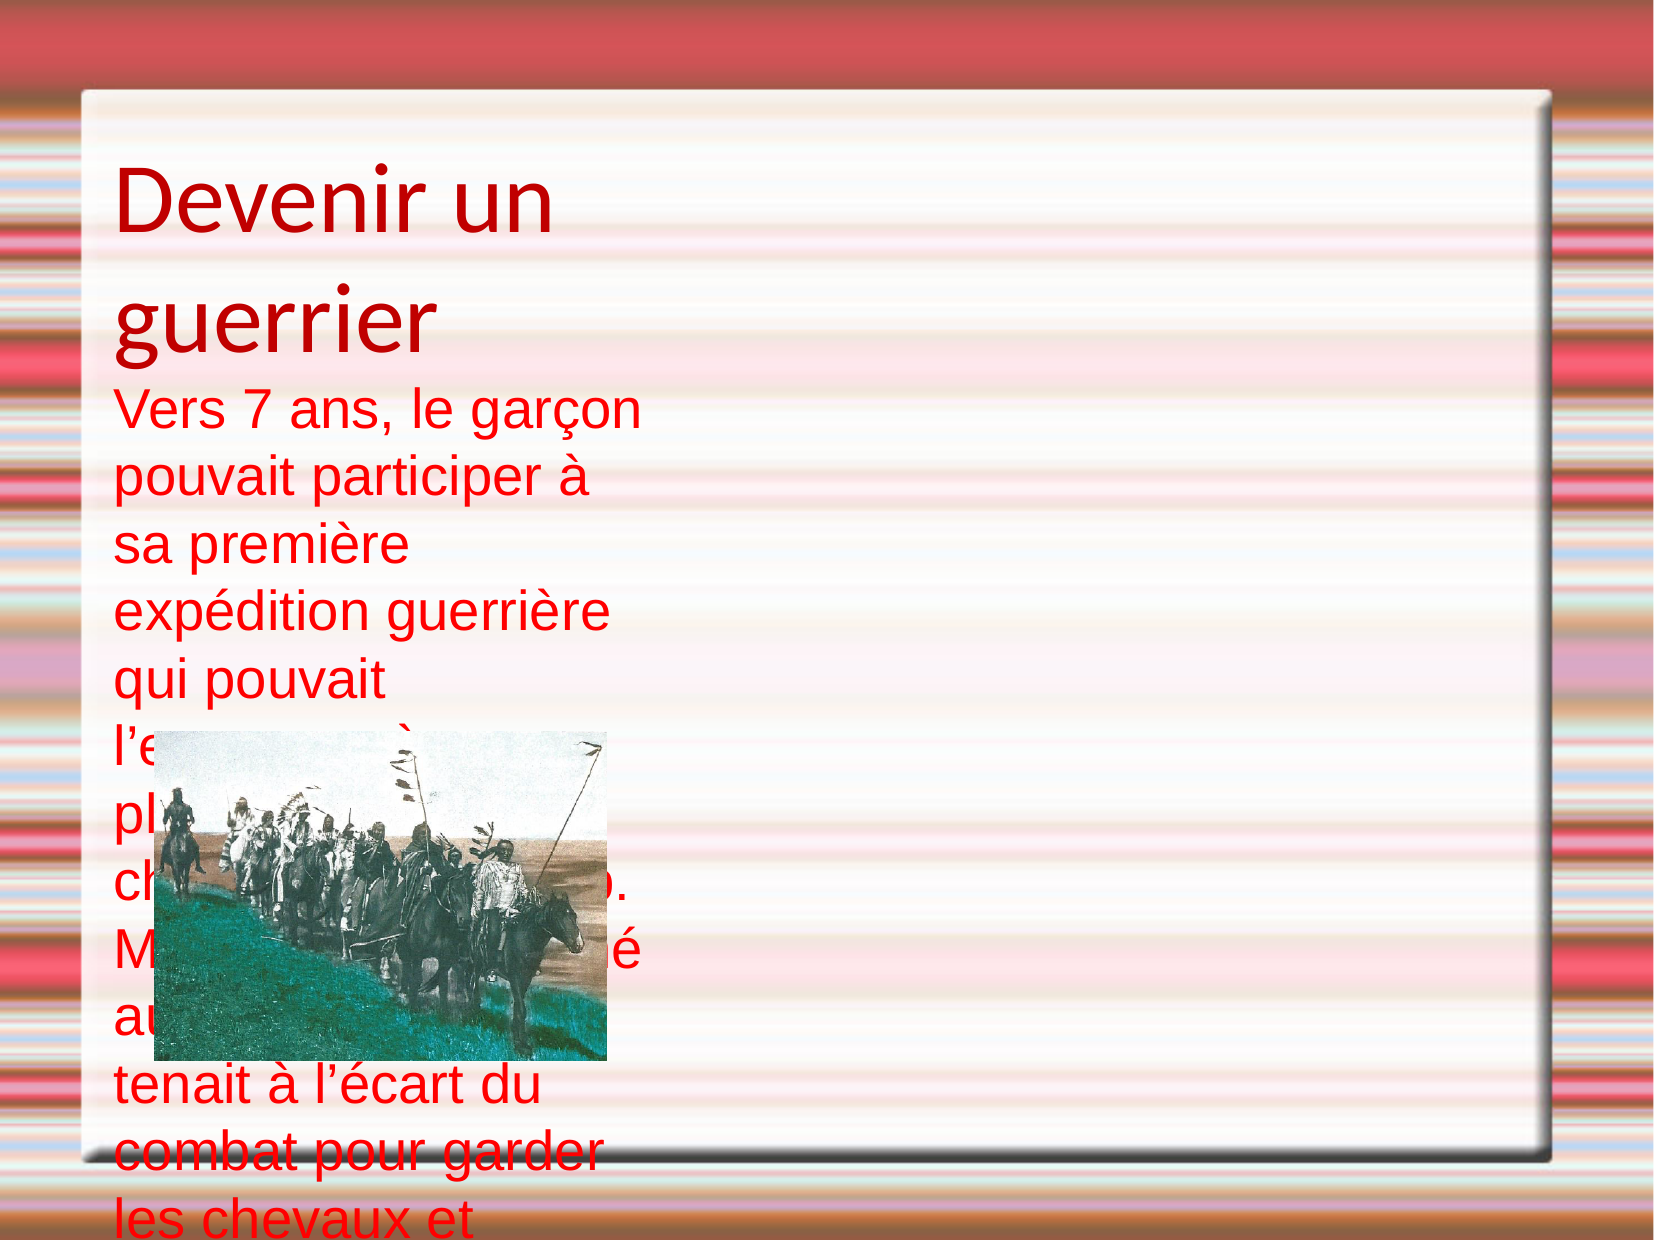

# Devenir un guerrier
Vers 7 ans, le garçon pouvait participer à sa première expédition guerrière qui pouvait l’emmener à plusieurs jours de cheval de son camp. Mais il était cantonné au rôle d’aide et se tenait à l’écart du combat pour garder les chevaux et surveiller les équipements. Généralement, il choisissait d’accompagner un groupe de guerriers sans que les hommes de sa famille en fassent partie. Il passait ainsi peu à peu de l’enfance au monde des adultes.